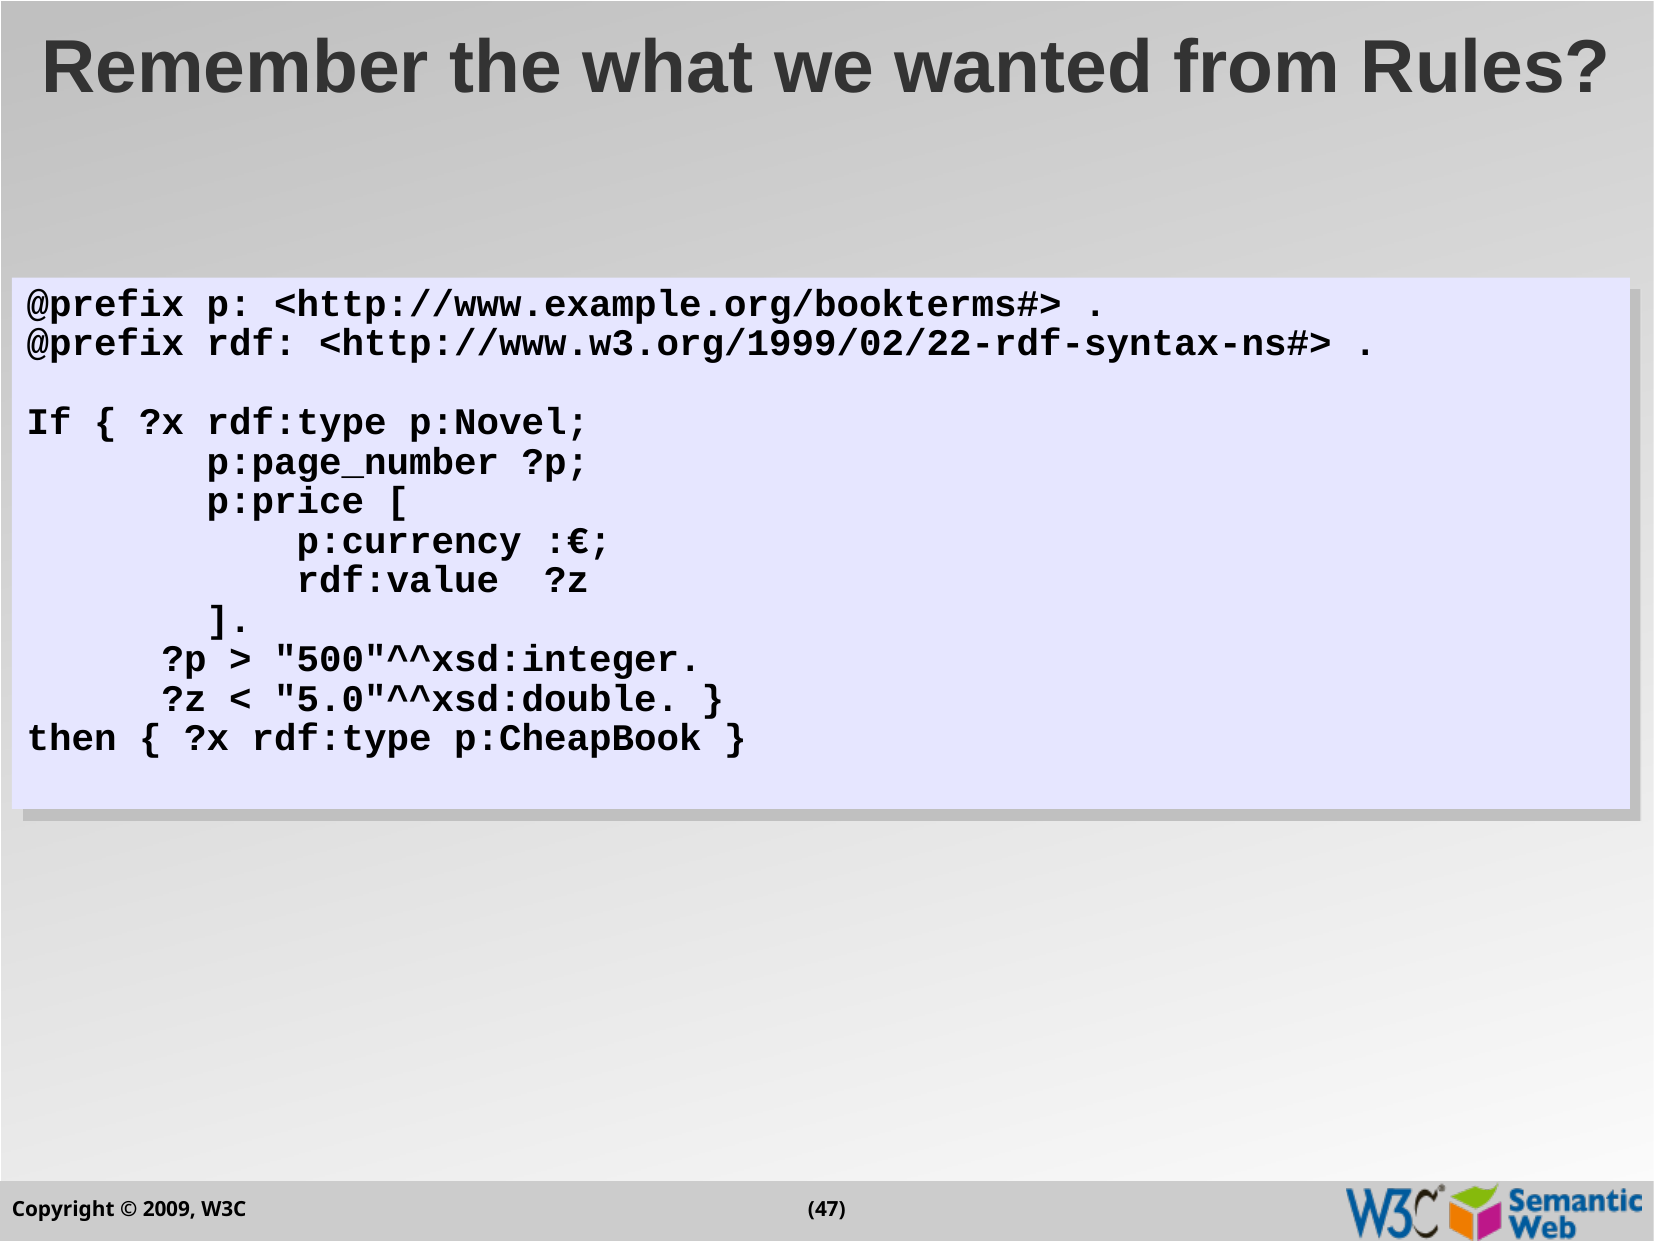

# Remember the what we wanted from Rules?
@prefix p: <http://www.example.org/bookterms#> .
@prefix rdf: <http://www.w3.org/1999/02/22-rdf-syntax-ns#> .
If { ?x rdf:type p:Novel;
 p:page_number ?p;
 p:price [
 p:currency :€;
 rdf:value ?z
 ].
 ?p > "500"^^xsd:integer.
 ?z < "5.0"^^xsd:double. }
then { ?x rdf:type p:CheapBook }